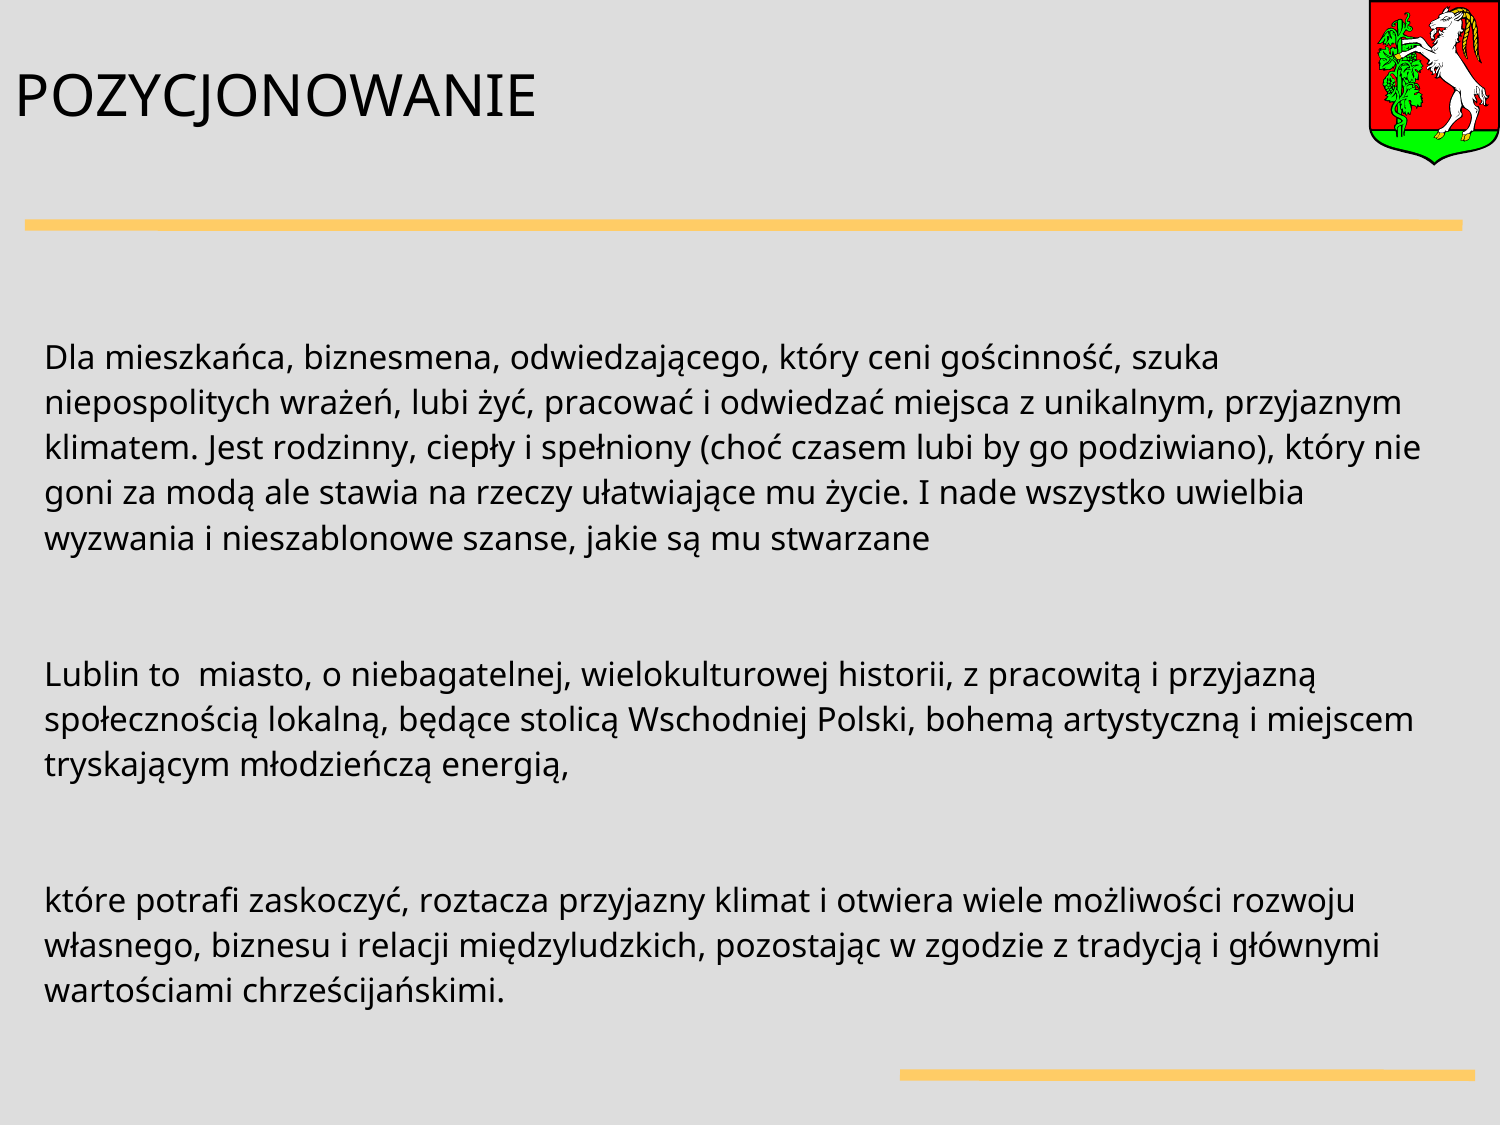

# POZYCJONOWANIE
Dla mieszkańca, biznesmena, odwiedzającego, który ceni gościnność, szuka niepospolitych wrażeń, lubi żyć, pracować i odwiedzać miejsca z unikalnym, przyjaznym klimatem. Jest rodzinny, ciepły i spełniony (choć czasem lubi by go podziwiano), który nie goni za modą ale stawia na rzeczy ułatwiające mu życie. I nade wszystko uwielbia wyzwania i nieszablonowe szanse, jakie są mu stwarzane
Lublin to miasto, o niebagatelnej, wielokulturowej historii, z pracowitą i przyjazną społecznością lokalną, będące stolicą Wschodniej Polski, bohemą artystyczną i miejscem tryskającym młodzieńczą energią,
które potrafi zaskoczyć, roztacza przyjazny klimat i otwiera wiele możliwości rozwoju własnego, biznesu i relacji międzyludzkich, pozostając w zgodzie z tradycją i głównymi wartościami chrześcijańskimi.